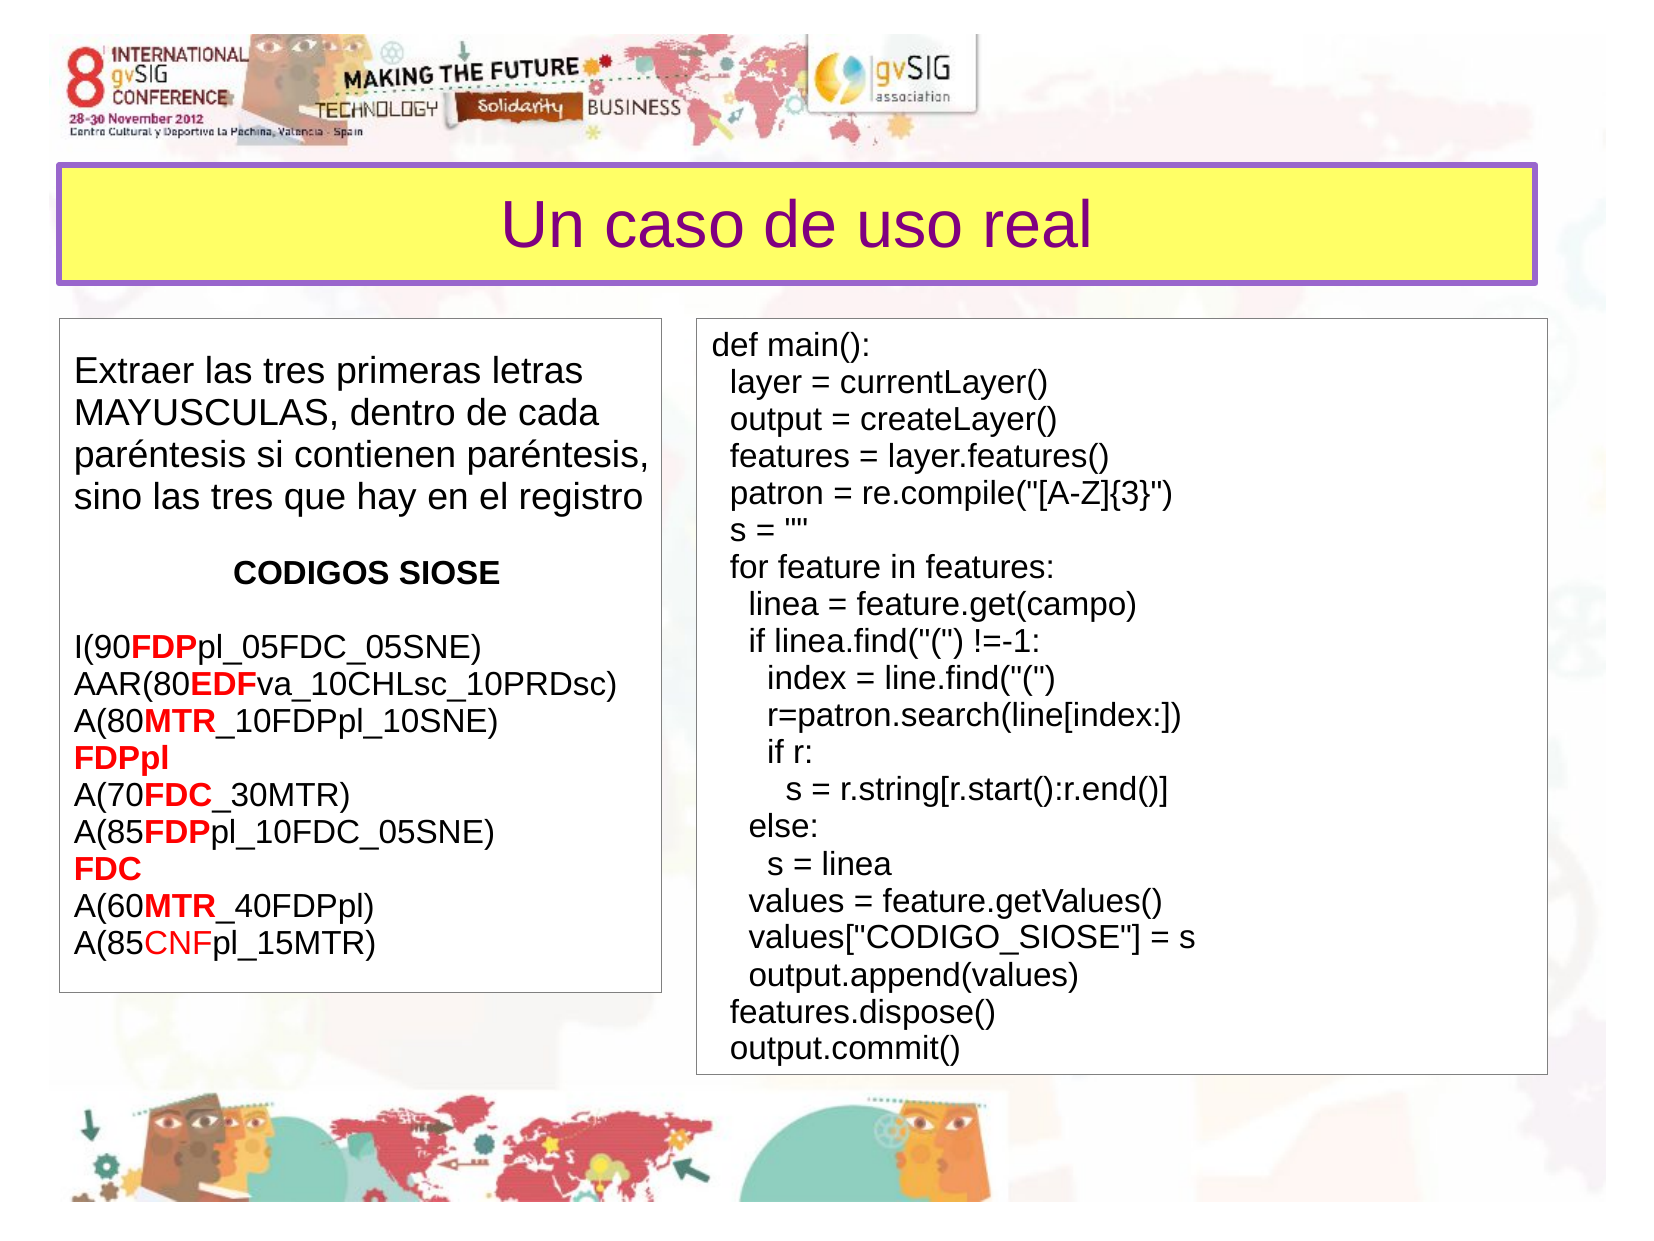

# Un caso de uso real
Extraer las tres primeras letras
MAYUSCULAS, dentro de cada
paréntesis si contienen paréntesis,
sino las tres que hay en el registro
CODIGOS SIOSE
I(90FDPpl_05FDC_05SNE)
AAR(80EDFva_10CHLsc_10PRDsc)
A(80MTR_10FDPpl_10SNE)
FDPpl
A(70FDC_30MTR)
A(85FDPpl_10FDC_05SNE)
FDC
A(60MTR_40FDPpl)
A(85CNFpl_15MTR)
def main():
 layer = currentLayer()
 output = createLayer()
 features = layer.features()
 patron = re.compile("[A-Z]{3}")
 s = ""
 for feature in features:
 linea = feature.get(campo)
 if linea.find("(") !=-1:
 index = line.find("(")
 r=patron.search(line[index:])
 if r:
 s = r.string[r.start():r.end()]
 else:
 s = linea
 values = feature.getValues()
 values["CODIGO_SIOSE"] = s
 output.append(values)
 features.dispose()
 output.commit()